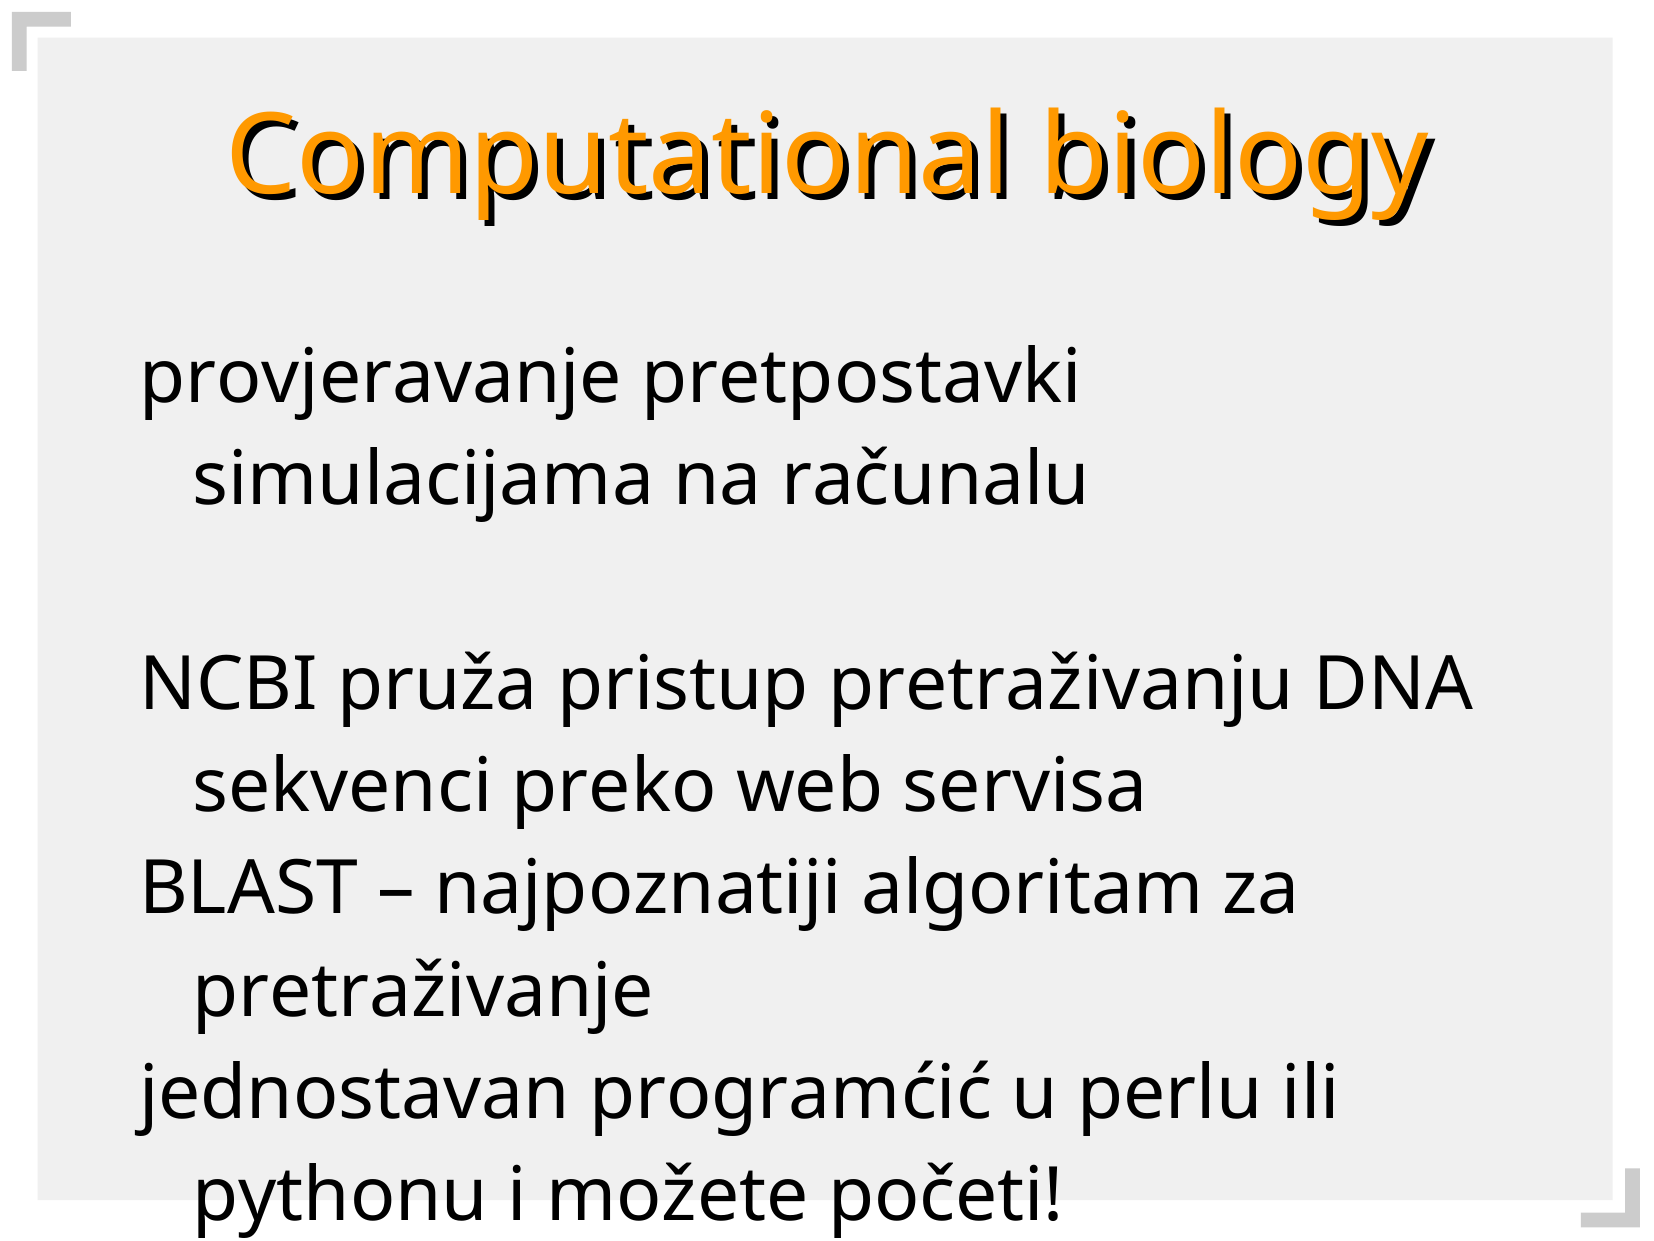

# Computational biology
provjeravanje pretpostavki simulacijama na računalu
NCBI pruža pristup pretraživanju DNA sekvenci preko web servisa
BLAST – najpoznatiji algoritam za pretraživanje
jednostavan programćić u perlu ili pythonu i možete početi!